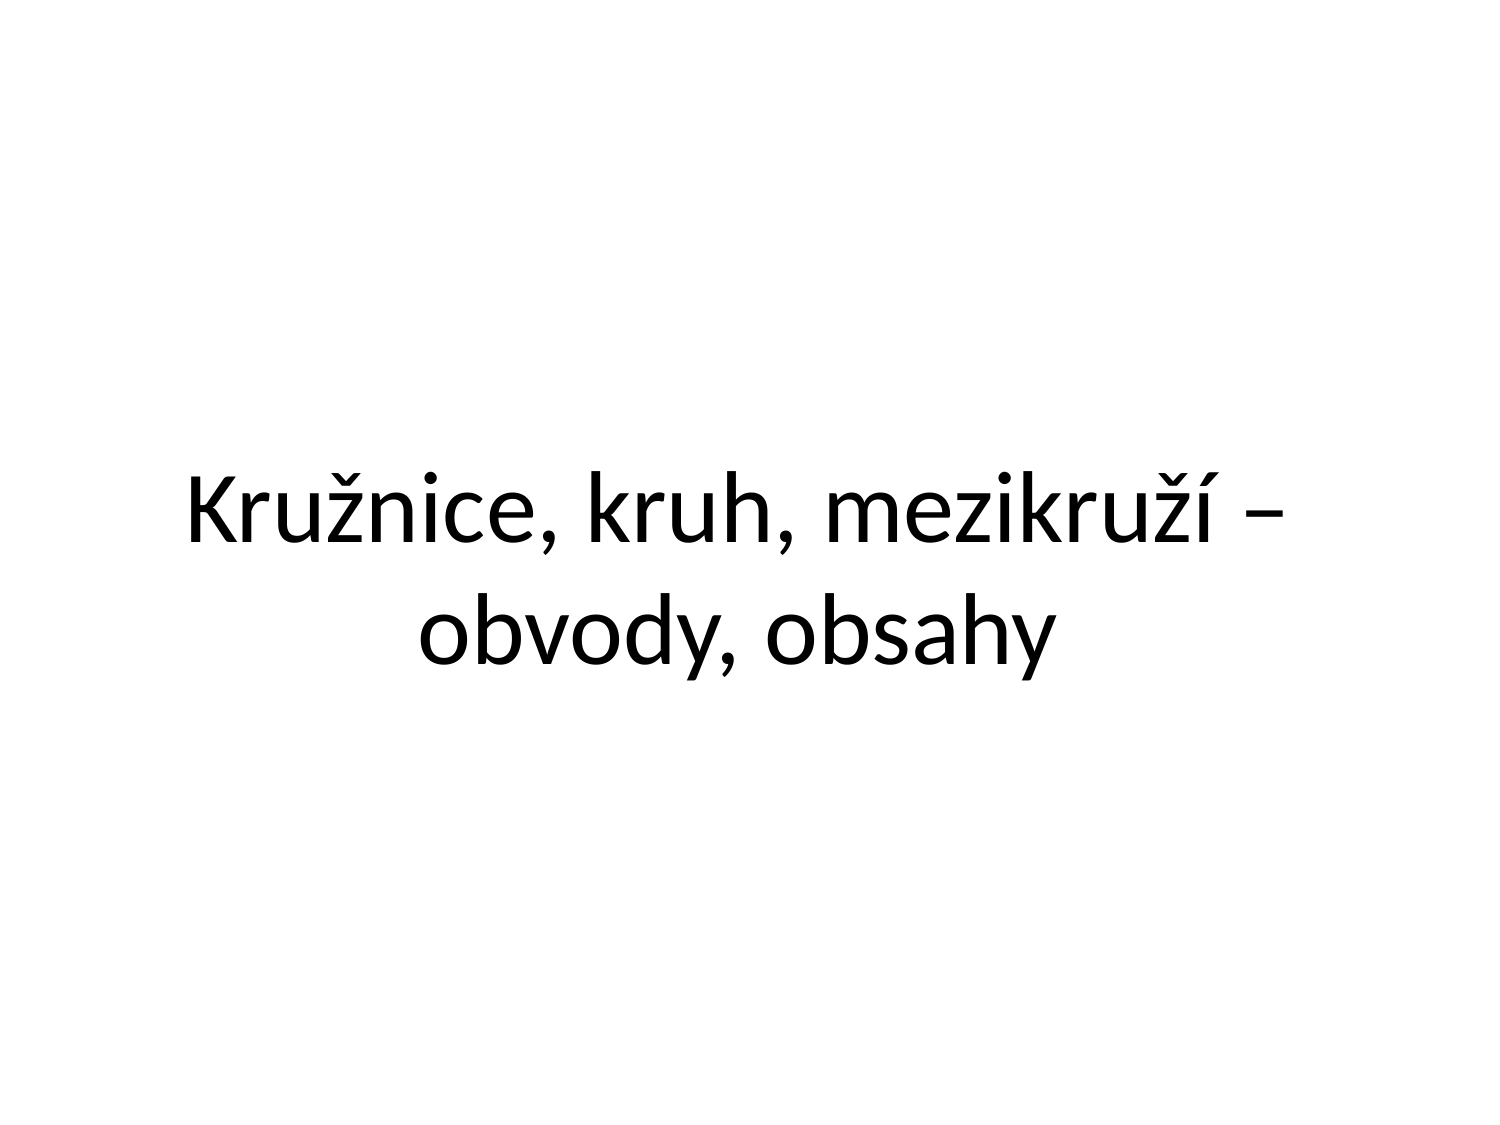

# Kružnice, kruh, mezikruží – obvody, obsahy